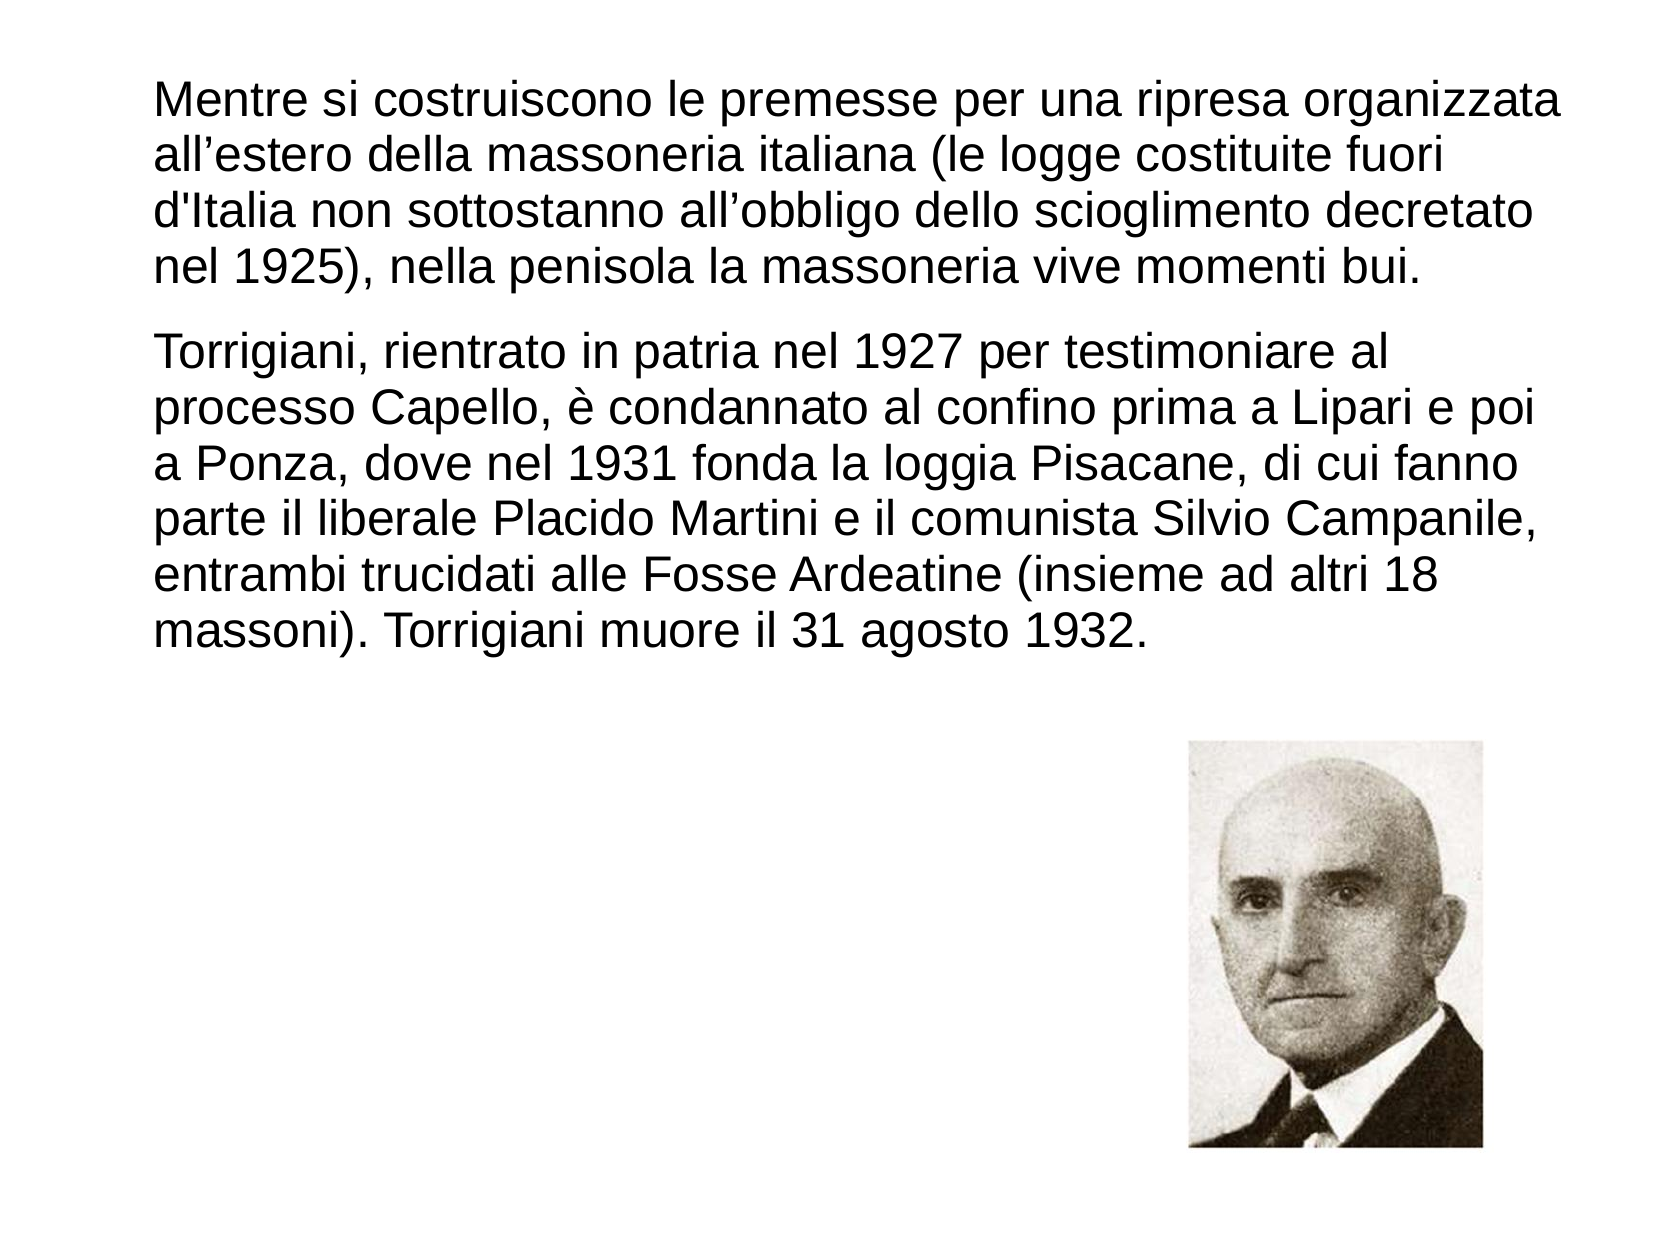

# Mentre si costruiscono le premesse per una ripresa organizzata all’estero della massoneria italiana (le logge costituite fuori d'Italia non sottostanno all’obbligo dello scioglimento decretato nel 1925), nella penisola la massoneria vive momenti bui.
Torrigiani, rientrato in patria nel 1927 per testimoniare al processo Capello, è condannato al confino prima a Lipari e poi a Ponza, dove nel 1931 fonda la loggia Pisacane, di cui fanno parte il liberale Placido Martini e il comunista Silvio Campanile, entrambi trucidati alle Fosse Ardeatine (insieme ad altri 18 massoni). Torrigiani muore il 31 agosto 1932.